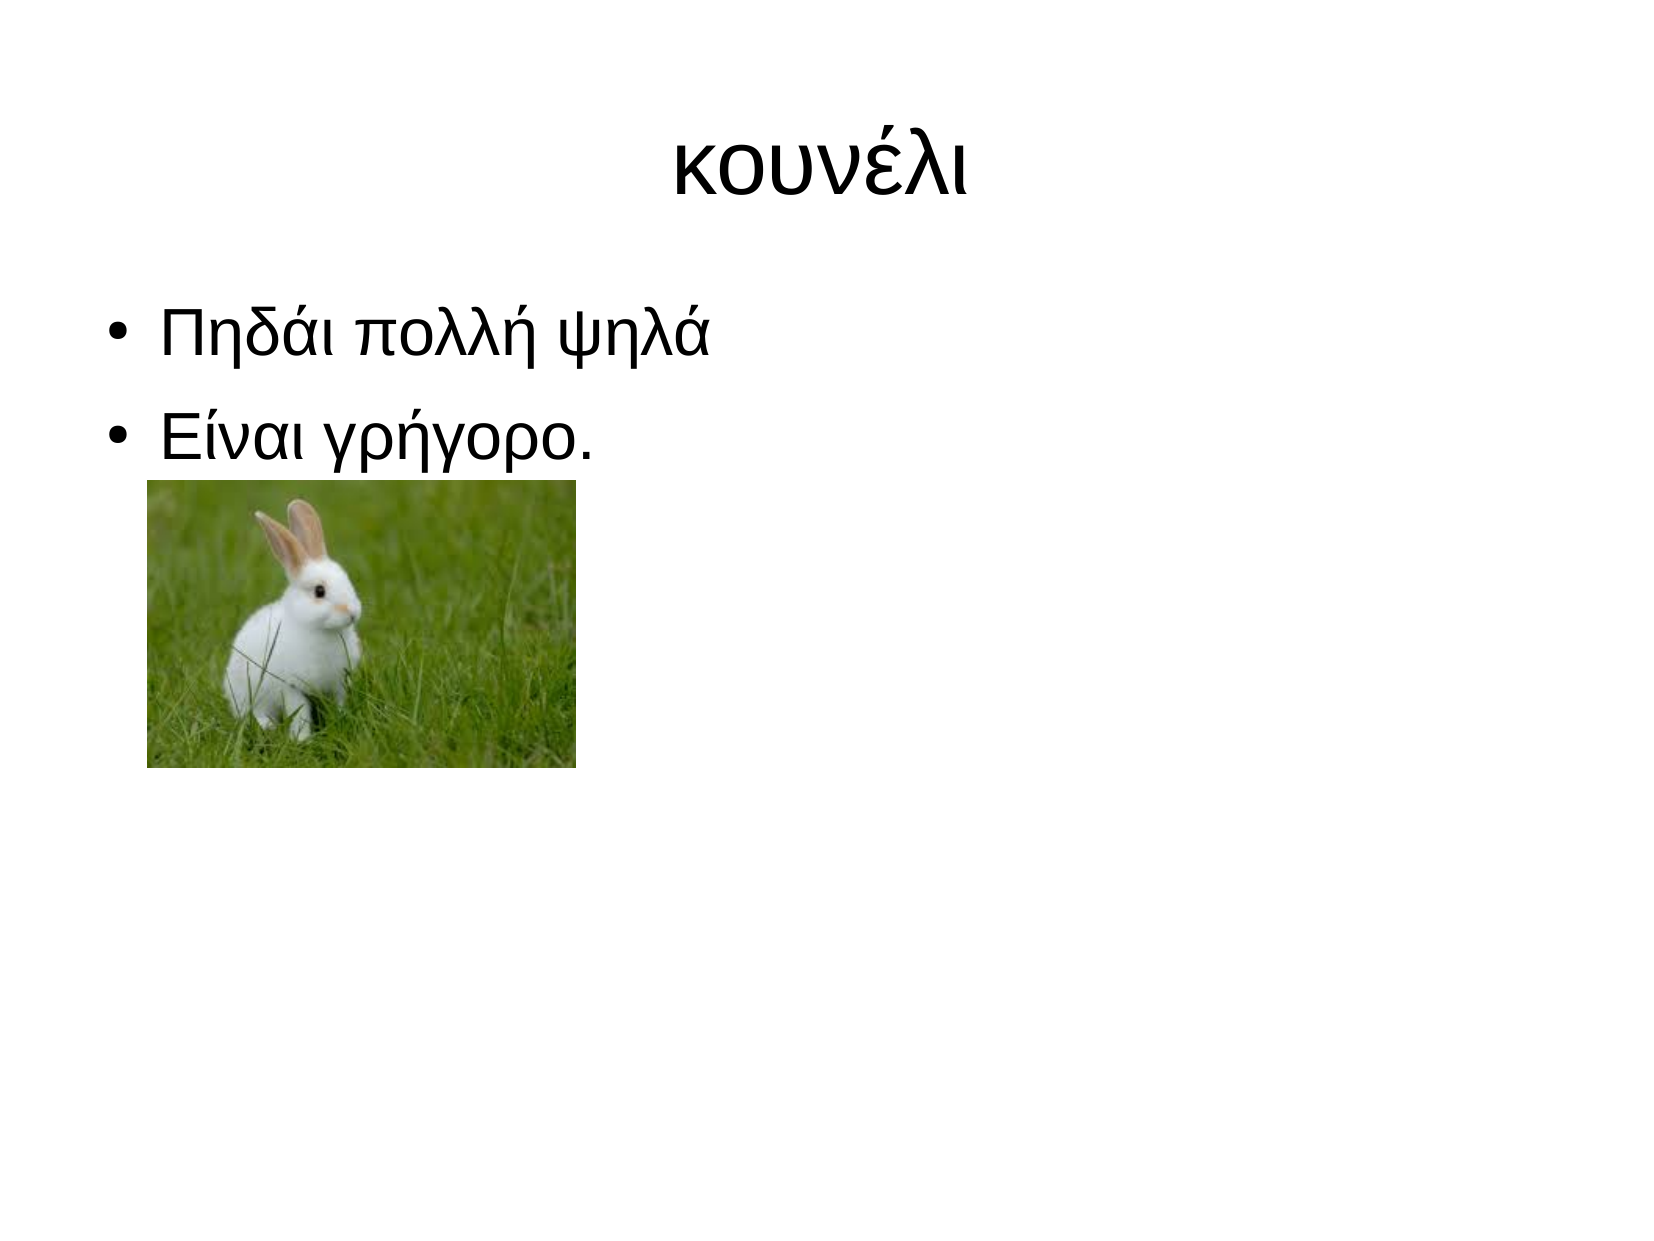

# κουνέλι
Πηδάι πολλή ψηλά
Είναι γρήγορο.